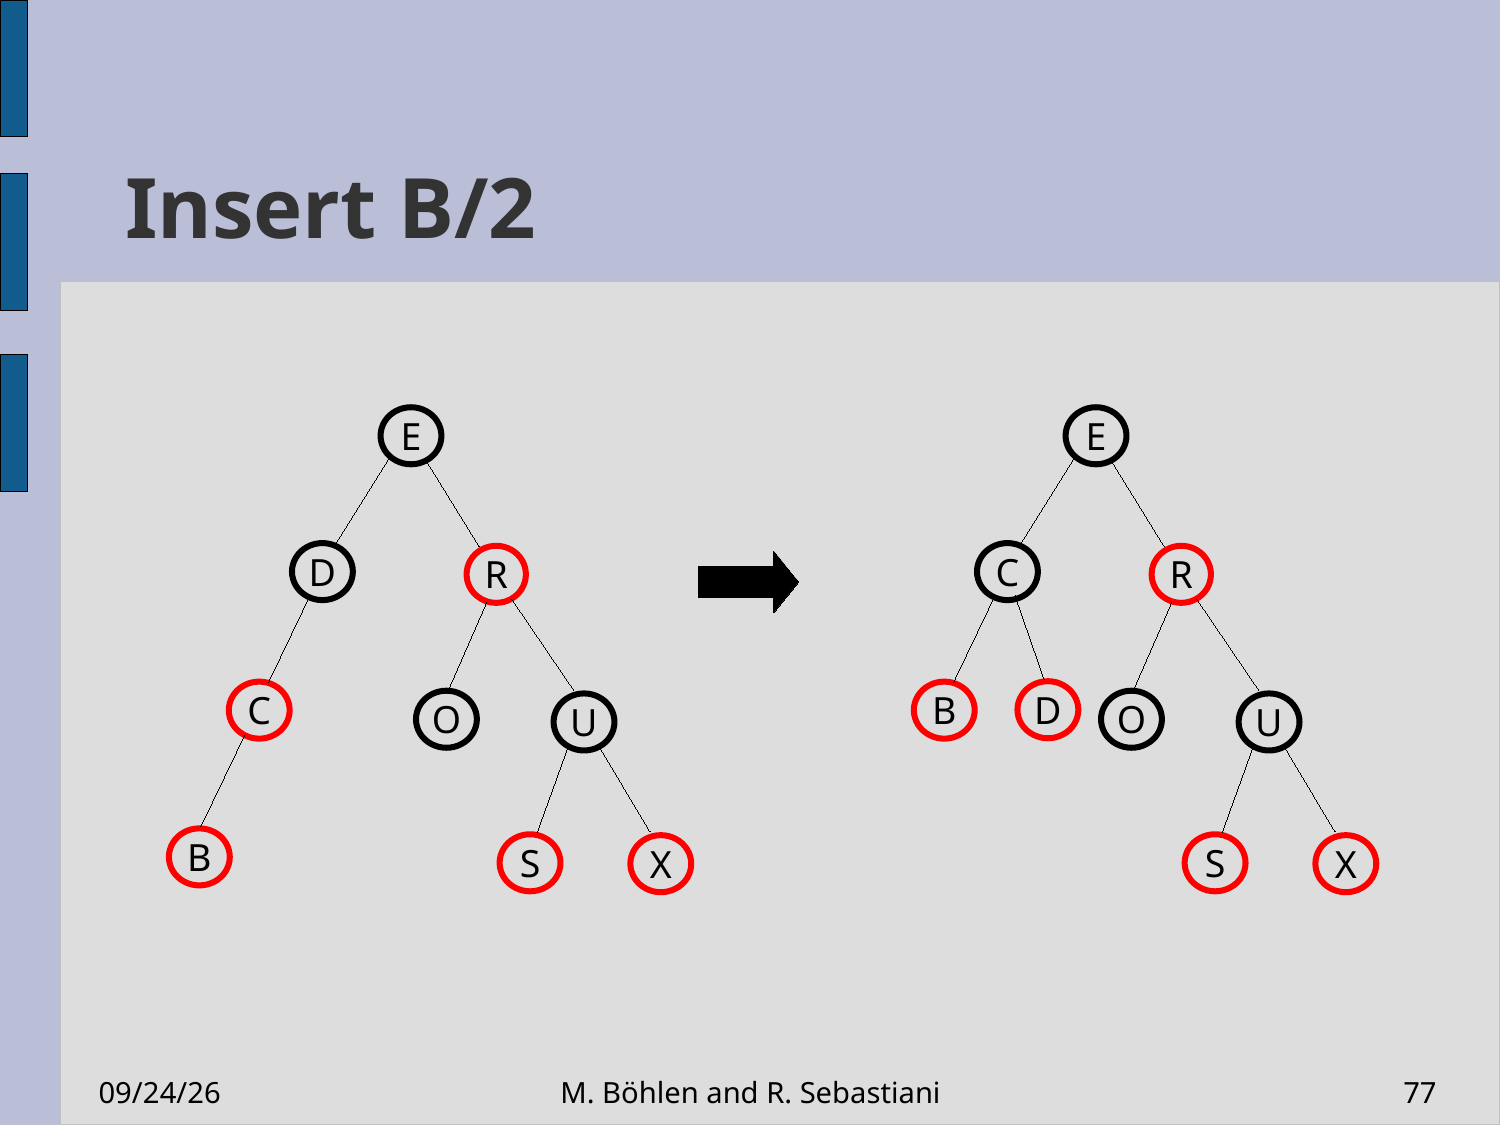

# Insert B/2
E
E
D
C
R
R
D
C
B
O
O
U
U
B
S
S
X
X
M. Böhlen and R. Sebastiani
77